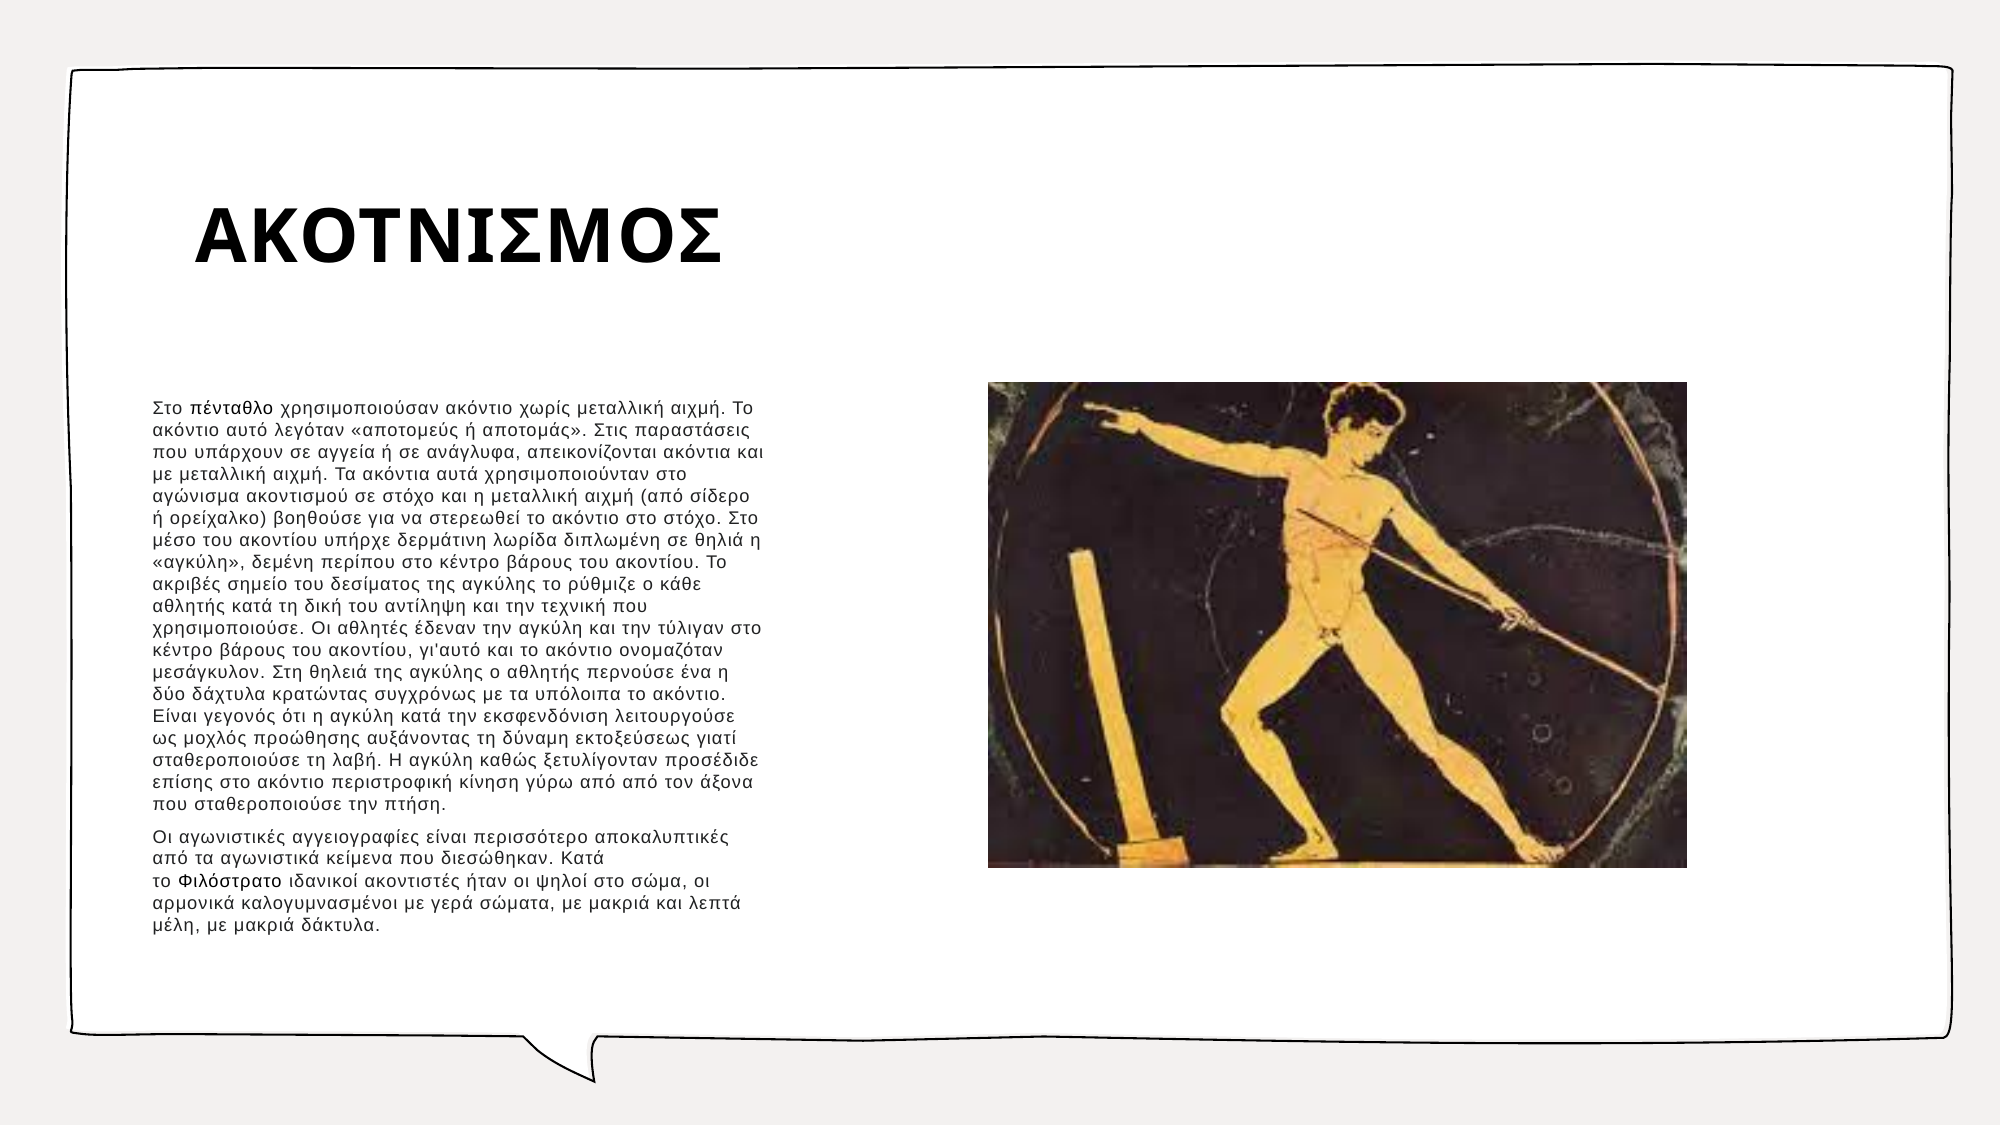

# ΑΚΟΤΝΙΣΜΟΣ
Στο πένταθλο χρησιμοποιούσαν ακόντιο χωρίς μεταλλική αιχμή. Το ακόντιο αυτό λεγόταν «αποτομεύς ή αποτομάς». Στις παραστάσεις που υπάρχουν σε αγγεία ή σε ανάγλυφα, απεικονίζονται ακόντια και με μεταλλική αιχμή. Τα ακόντια αυτά χρησιμοποιούνταν στο αγώνισμα ακοντισμού σε στόχο και η μεταλλική αιχμή (από σίδερο ή ορείχαλκο) βοηθούσε για να στερεωθεί το ακόντιο στο στόχο. Στο μέσο του ακοντίου υπήρχε δερμάτινη λωρίδα διπλωμένη σε θηλιά η «αγκύλη», δεμένη περίπου στο κέντρο βάρους του ακοντίου. Το ακριβές σημείο του δεσίματος της αγκύλης το ρύθμιζε ο κάθε αθλητής κατά τη δική του αντίληψη και την τεχνική που χρησιμοποιούσε. Οι αθλητές έδεναν την αγκύλη και την τύλιγαν στο κέντρο βάρους του ακοντίου, γι'αυτό και το ακόντιο ονομαζόταν μεσάγκυλον. Στη θηλειά της αγκύλης ο αθλητής περνούσε ένα η δύο δάχτυλα κρατώντας συγχρόνως με τα υπόλοιπα το ακόντιο. Είναι γεγονός ότι η αγκύλη κατά την εκσφενδόνιση λειτουργούσε ως μοχλός προώθησης αυξάνοντας τη δύναμη εκτοξεύσεως γιατί σταθεροποιούσε τη λαβή. Η αγκύλη καθώς ξετυλίγονταν προσέδιδε επίσης στο ακόντιο περιστροφική κίνηση γύρω από από τον άξονα που σταθεροποιούσε την πτήση.
Οι αγωνιστικές αγγειογραφίες είναι περισσότερο αποκαλυπτικές από τα αγωνιστικά κείμενα που διεσώθηκαν. Κατά το Φιλόστρατο ιδανικοί ακοντιστές ήταν οι ψηλοί στο σώμα, οι αρμονικά καλογυμνασμένοι με γερά σώματα, με μακριά και λεπτά μέλη, με μακριά δάκτυλα.